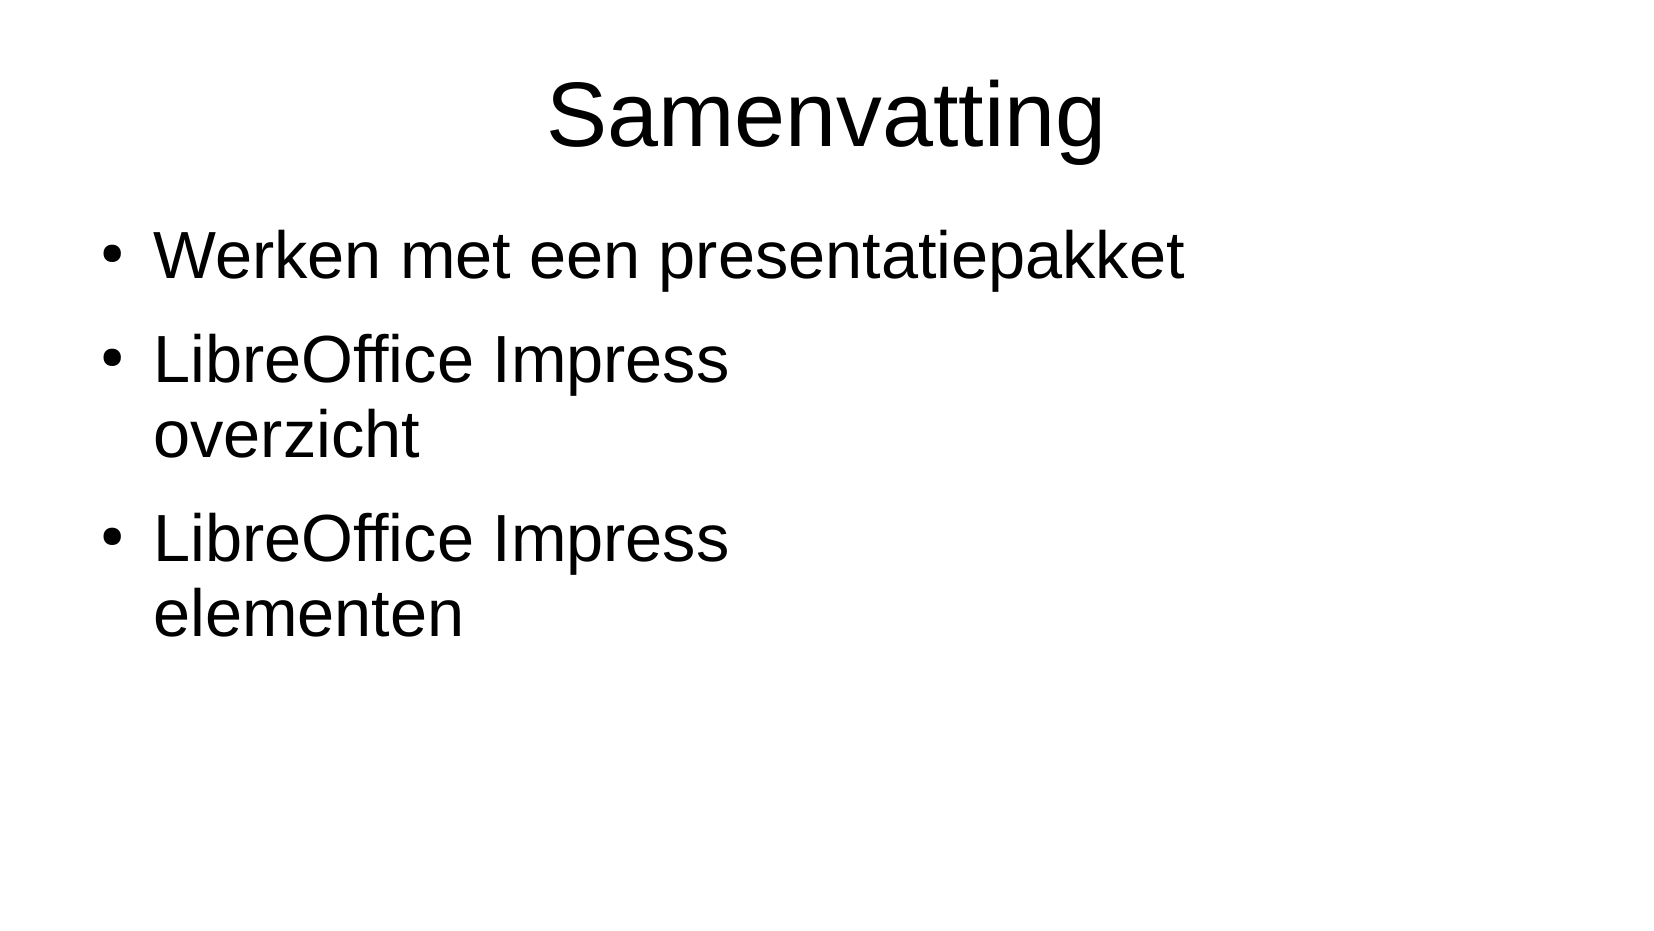

# Samenvatting
Werken met een presentatiepakket
LibreOffice Impress
overzicht
LibreOffice Impress
elementen